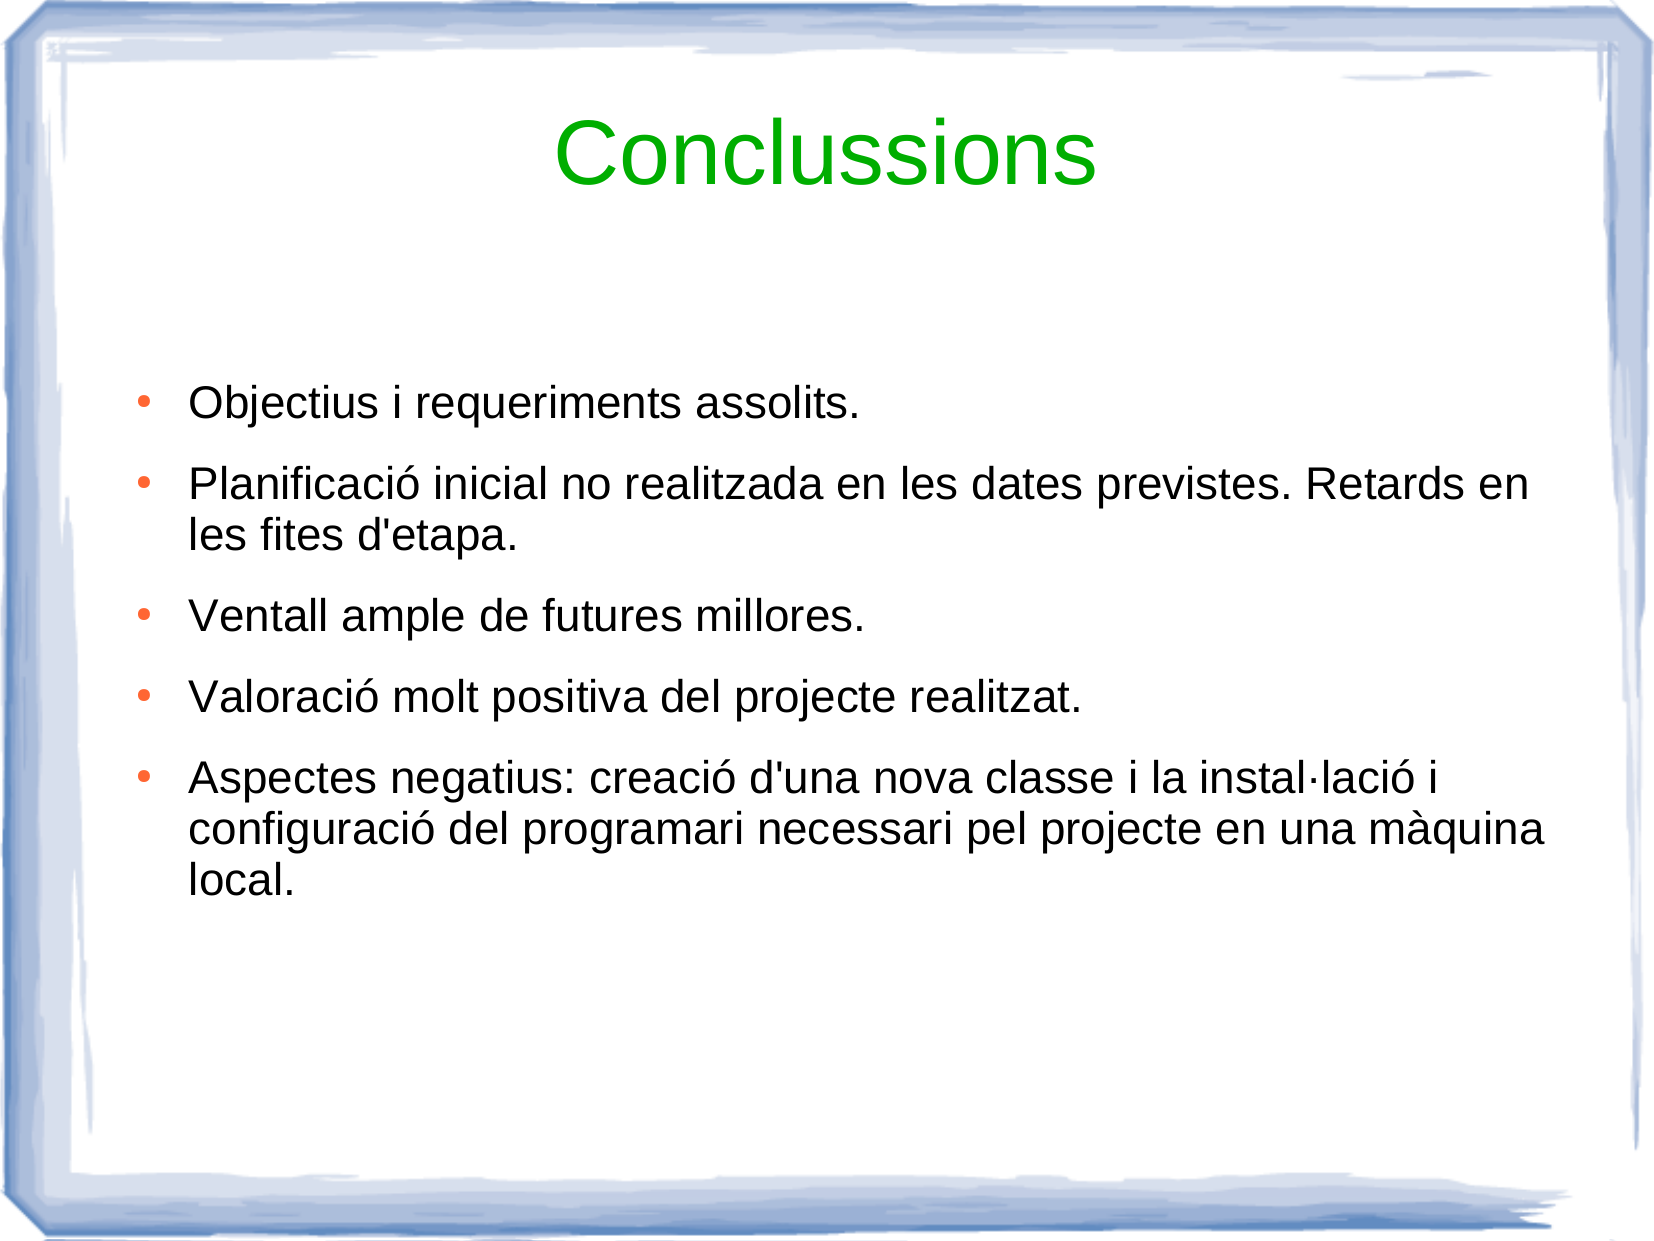

# Conclussions
Objectius i requeriments assolits.
Planificació inicial no realitzada en les dates previstes. Retards en les fites d'etapa.
Ventall ample de futures millores.
Valoració molt positiva del projecte realitzat.
Aspectes negatius: creació d'una nova classe i la instal·lació i configuració del programari necessari pel projecte en una màquina local.